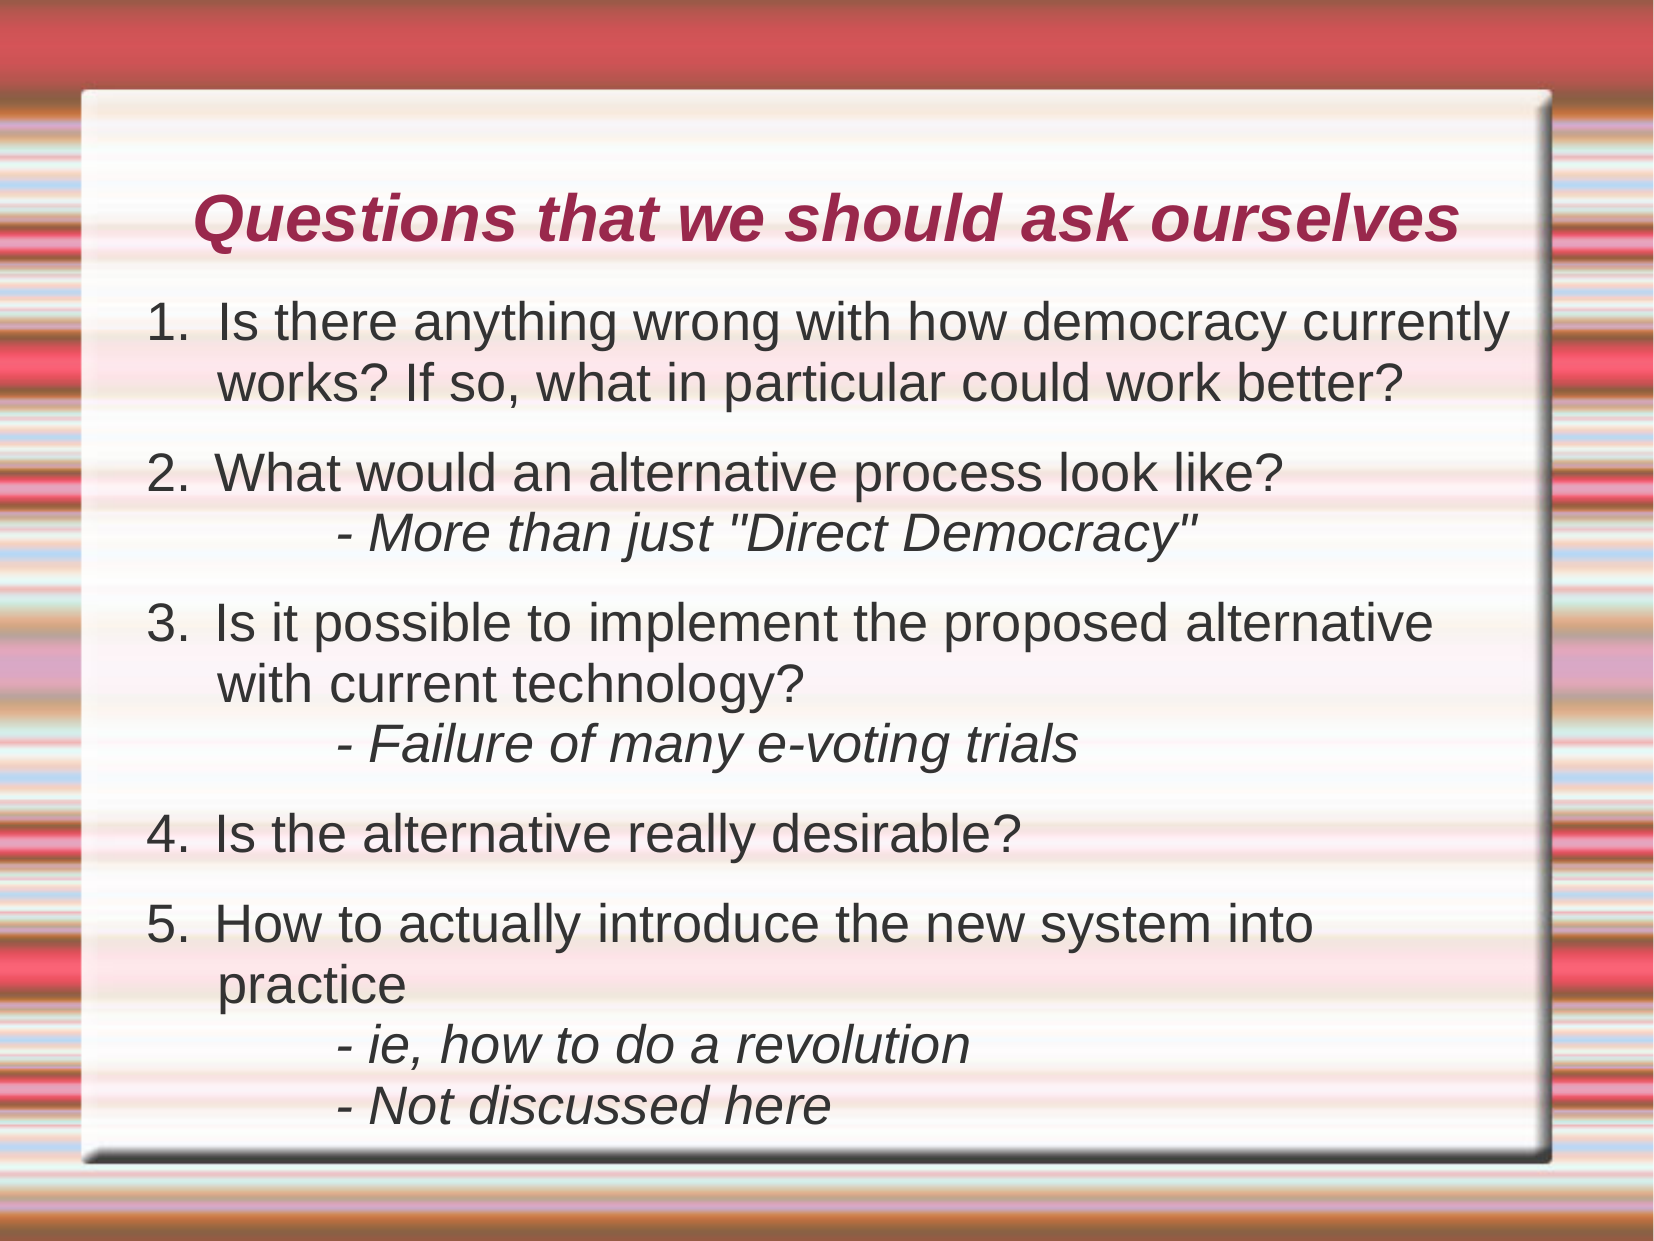

# Questions that we should ask ourselves
1.	Is there anything wrong with how democracy currently works? If so, what in particular could work better?
2. 	What would an alternative process look like?
	- More than just "Direct Democracy"
3. 	Is it possible to implement the proposed alternative with current technology?
	- Failure of many e-voting trials
4. 	Is the alternative really desirable?
5. 	How to actually introduce the new system into practice
	- ie, how to do a revolution
	- Not discussed here